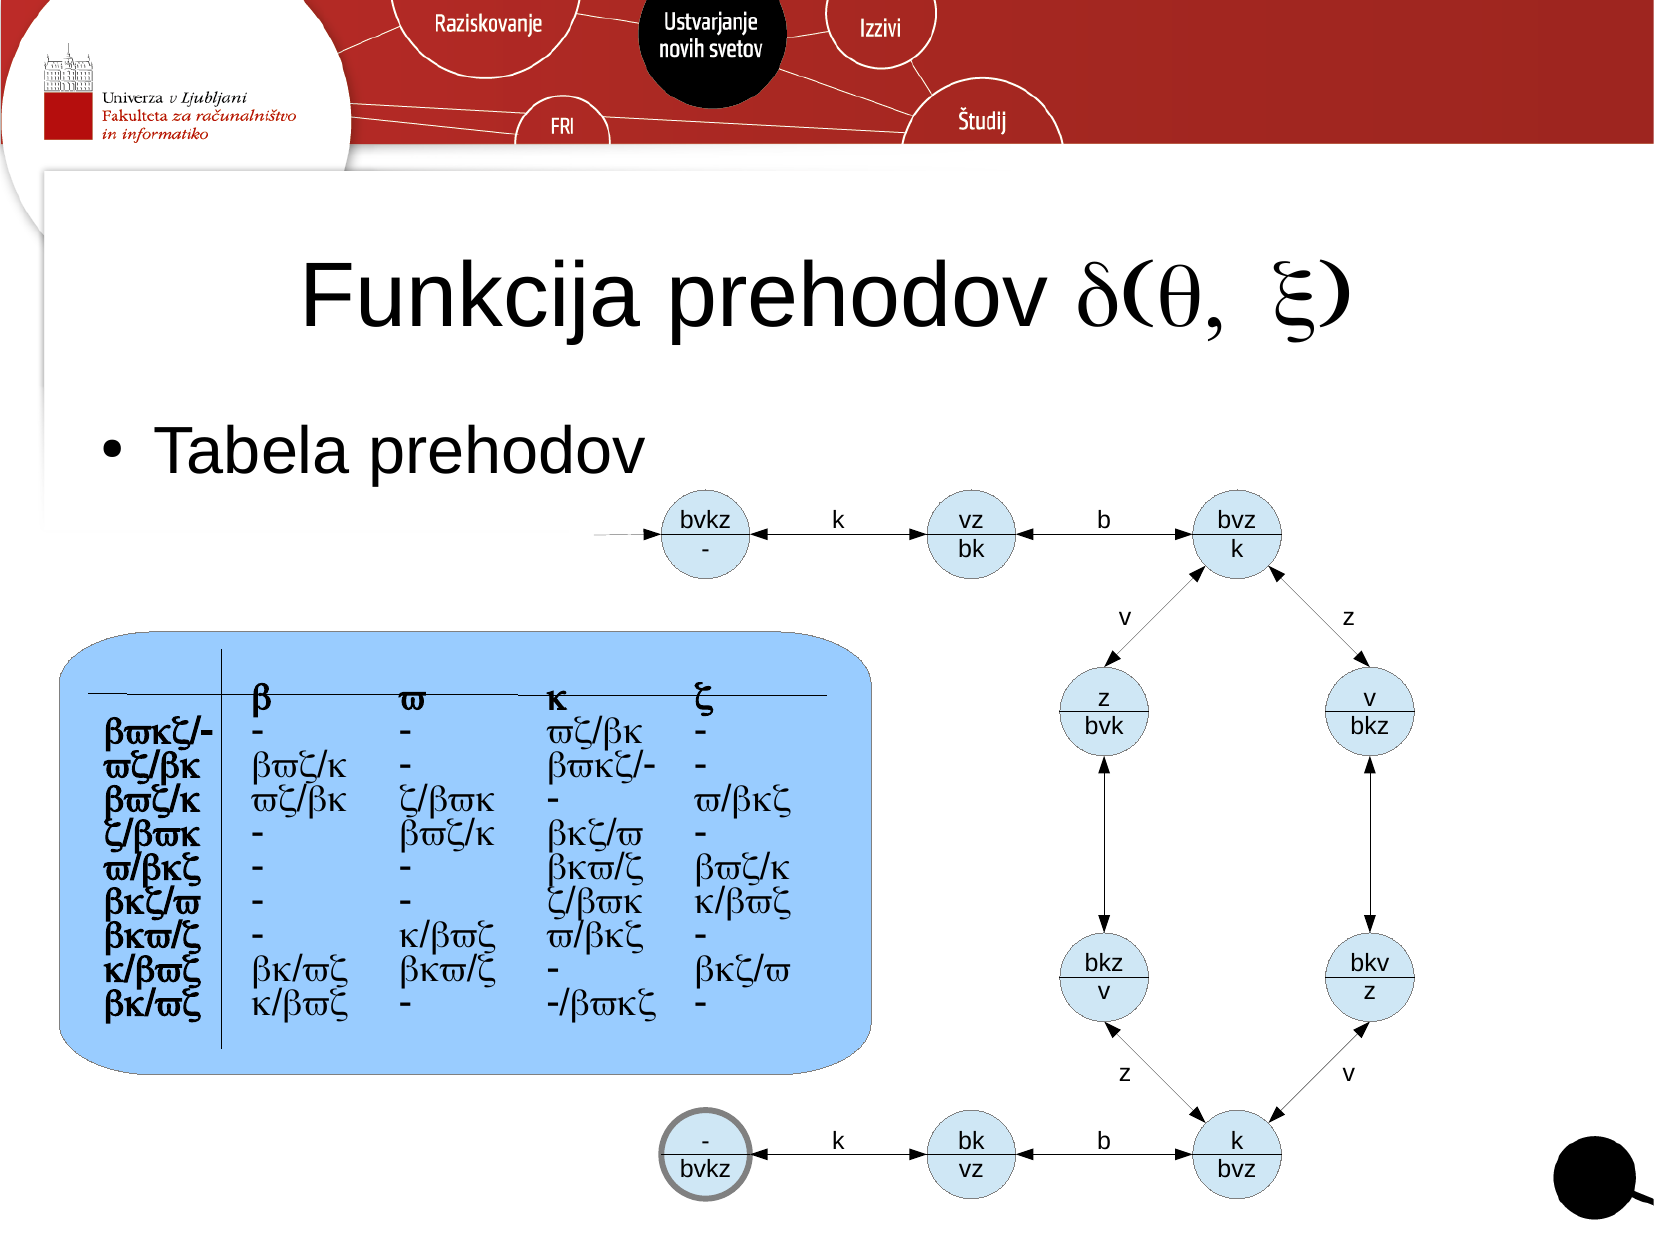

# Funkcija prehodov δ(q, x)
Tabela prehodov
bvkz
-
vz
bk
bvz
k
z
bvk
v
bkz
bkz
v
bkv
z
-
bvkz
bk
vz
k
bvz
		b		v		k		z
bvkz/-	-		-		vz/bk	-
vz/bk	bvz/k	-		bvkz/-	-
bvz/k	vz/bk	z/bvk	-		v/bkz
z/bvk	-		bvz/k	bkz/v	-
v/bkz	-		-		bkv/z	bvz/k
bkz/v	-		-		z/bvk	k/bvz
bkv/z	-		k/bvz	v/bkz	-
k/bvz	bk/vz	bkv/z	-		bkz/v
bk/vz	k/bvz	-		-/bvkz	-